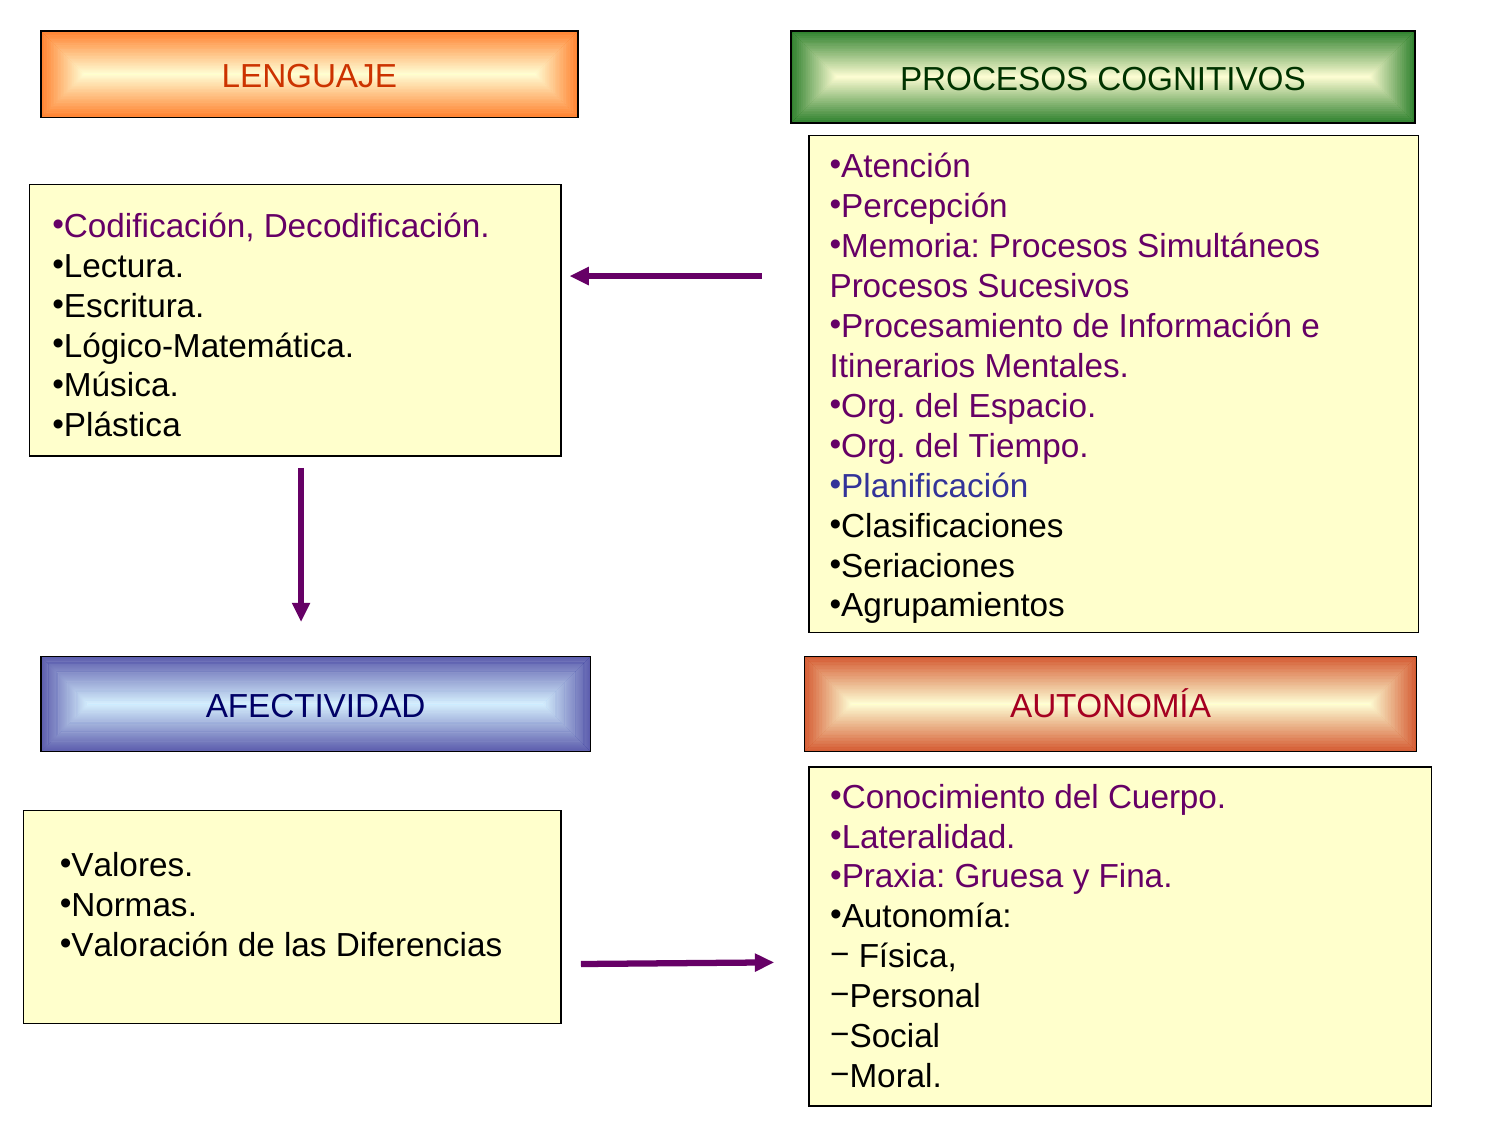

LENGUAJE
PROCESOS COGNITIVOS
Atención
Percepción
Memoria: Procesos Simultáneos
Procesos Sucesivos
Procesamiento de Información e Itinerarios Mentales.
Org. del Espacio.
Org. del Tiempo.
Planificación
Clasificaciones
Seriaciones
Agrupamientos
Codificación, Decodificación.
Lectura.
Escritura.
Lógico-Matemática.
Música.
Plástica
AFECTIVIDAD
AUTONOMÍA
Conocimiento del Cuerpo.
Lateralidad.
Praxia: Gruesa y Fina.
Autonomía:
 Física,
Personal
Social
Moral.
Valores.
Normas.
Valoración de las Diferencias